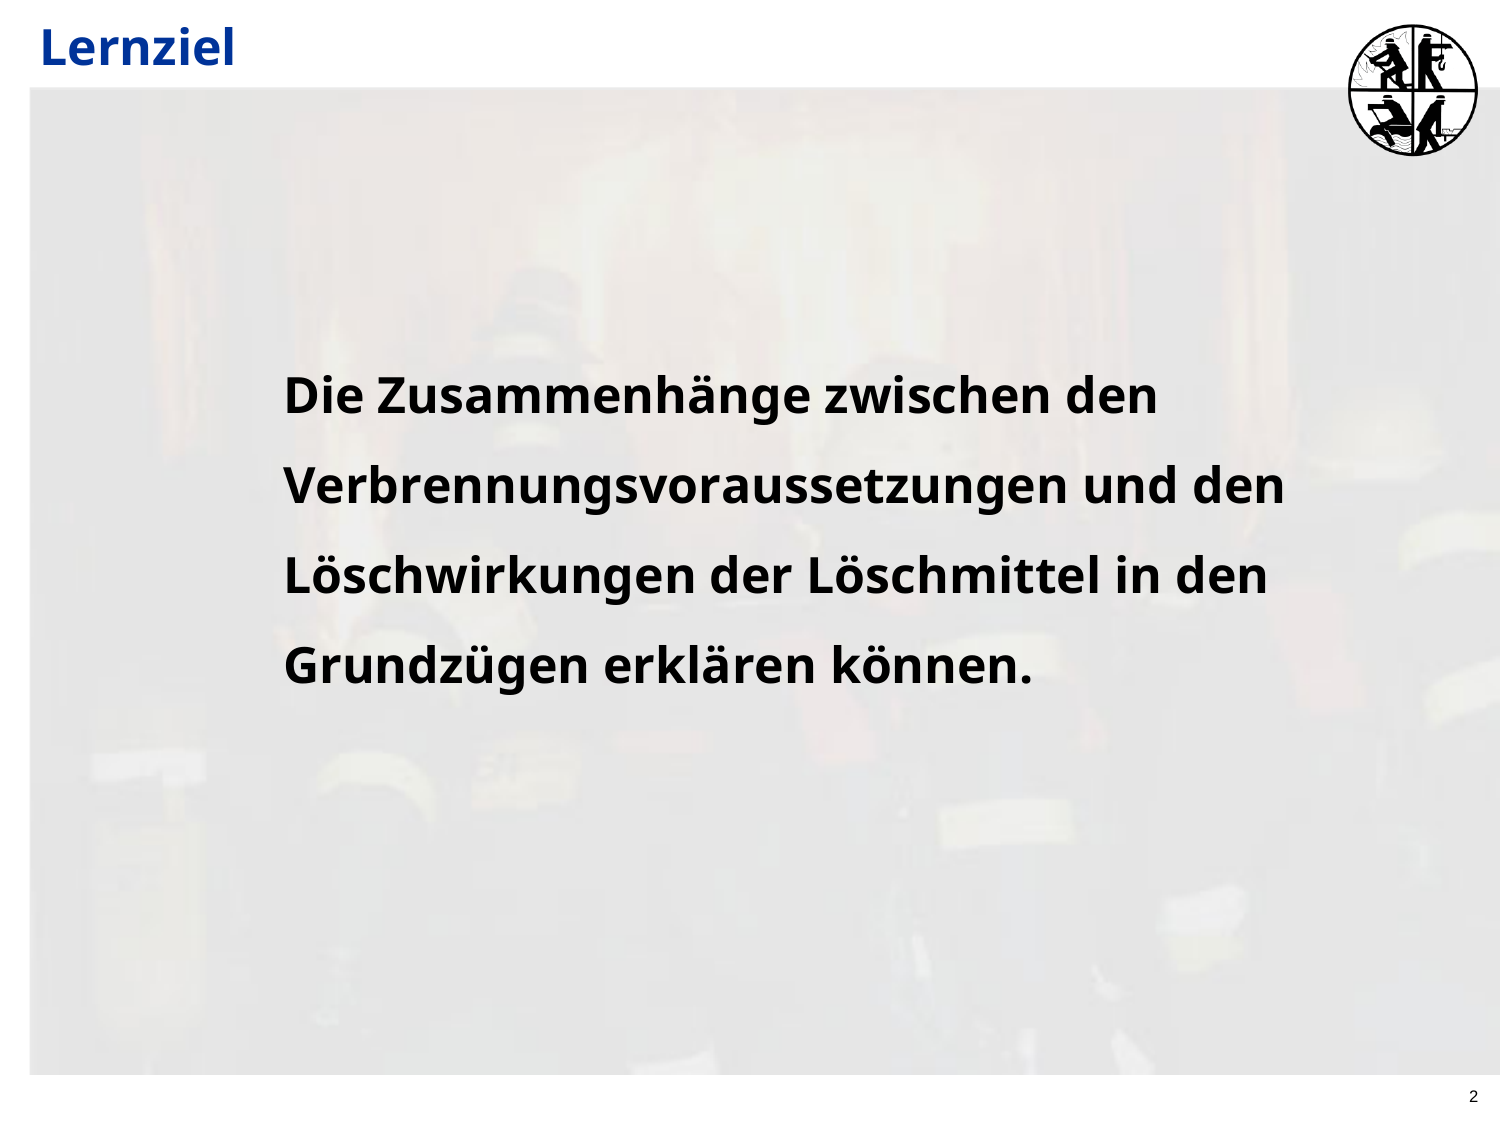

# Lernziel
	Die Zusammenhänge zwischen den Verbrennungsvoraussetzungen und den Löschwirkungen der Löschmittel in den Grundzügen erklären können.